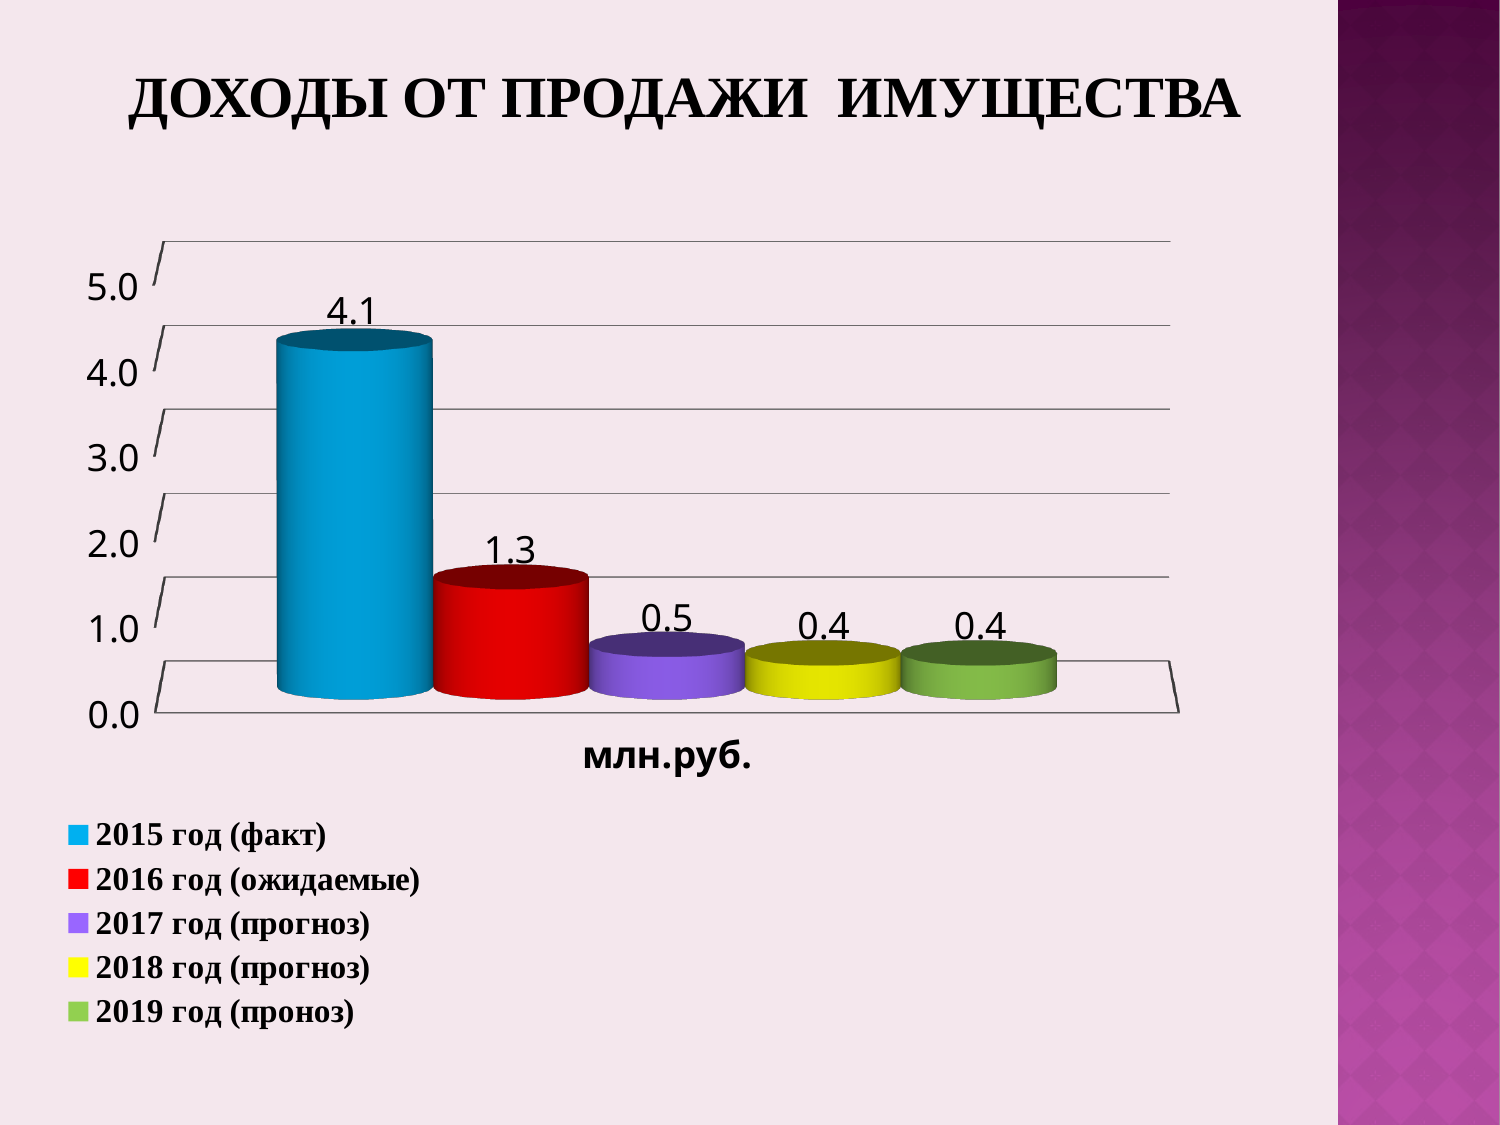

# Доходы от продажи имущества
[unsupported chart]